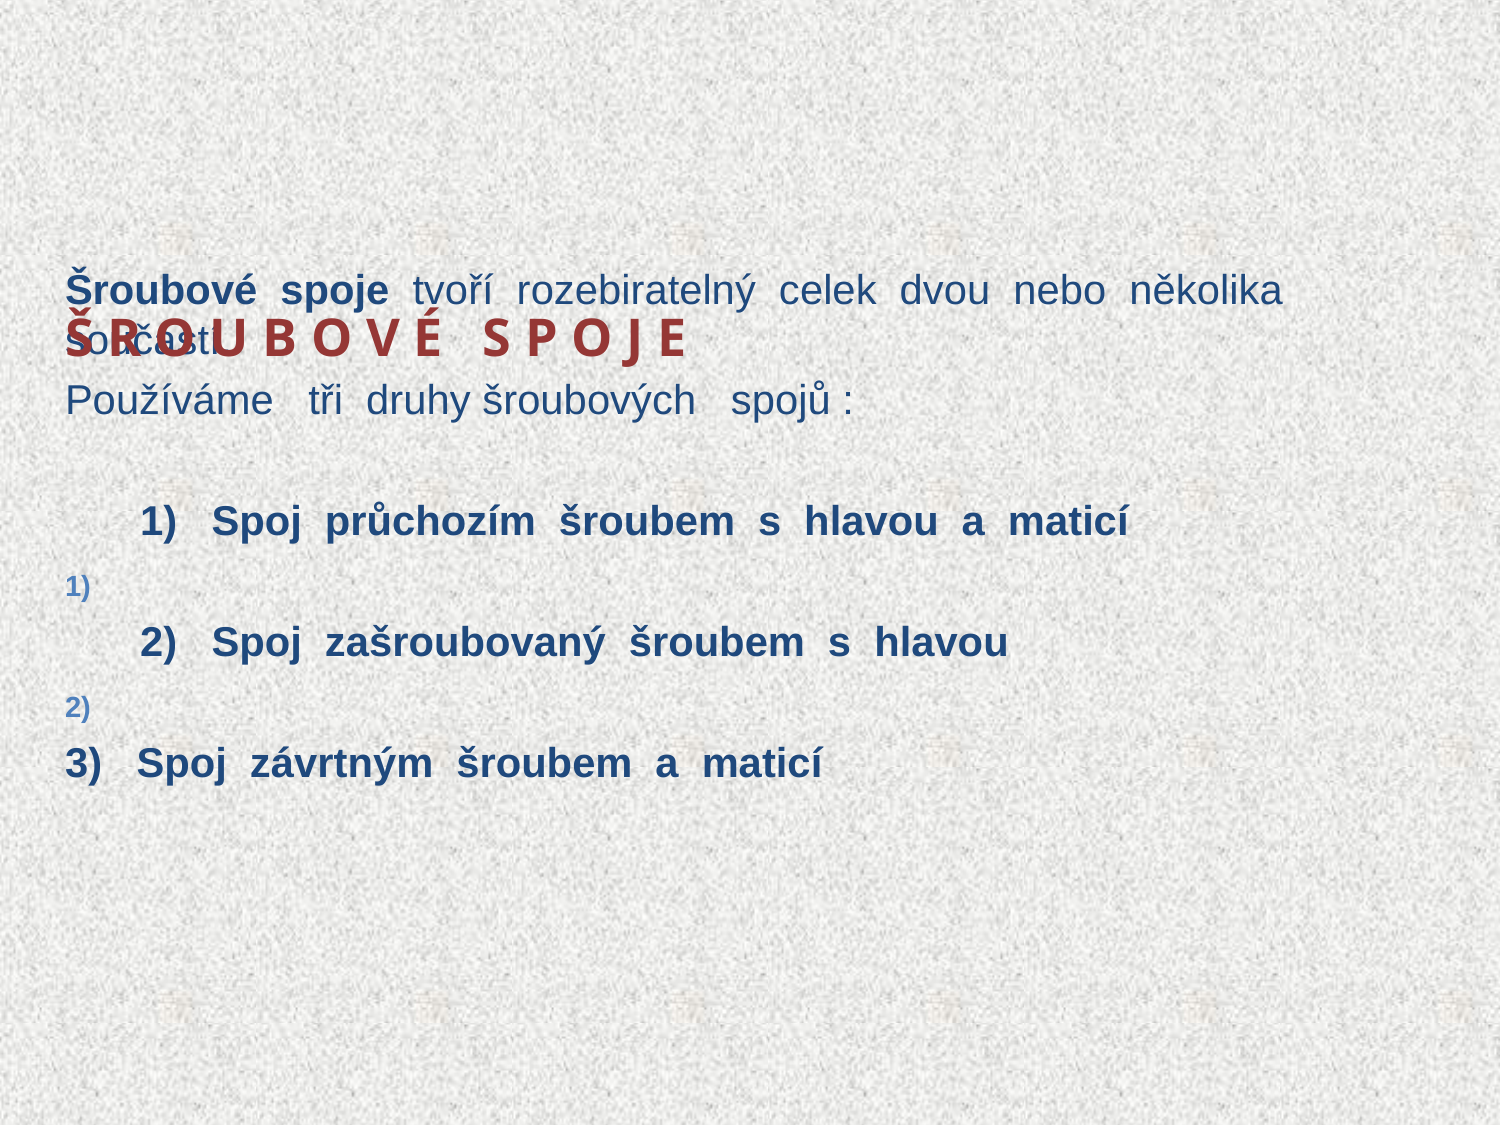

Š R O U B O V É S P O J E
# Šroubové spoje tvoří rozebiratelný celek dvou nebo několika součástí.
Používáme tři druhy šroubových spojů :
1) Spoj průchozím šroubem s hlavou a maticí
2) Spoj zašroubovaný šroubem s hlavou
3) Spoj závrtným šroubem a maticí